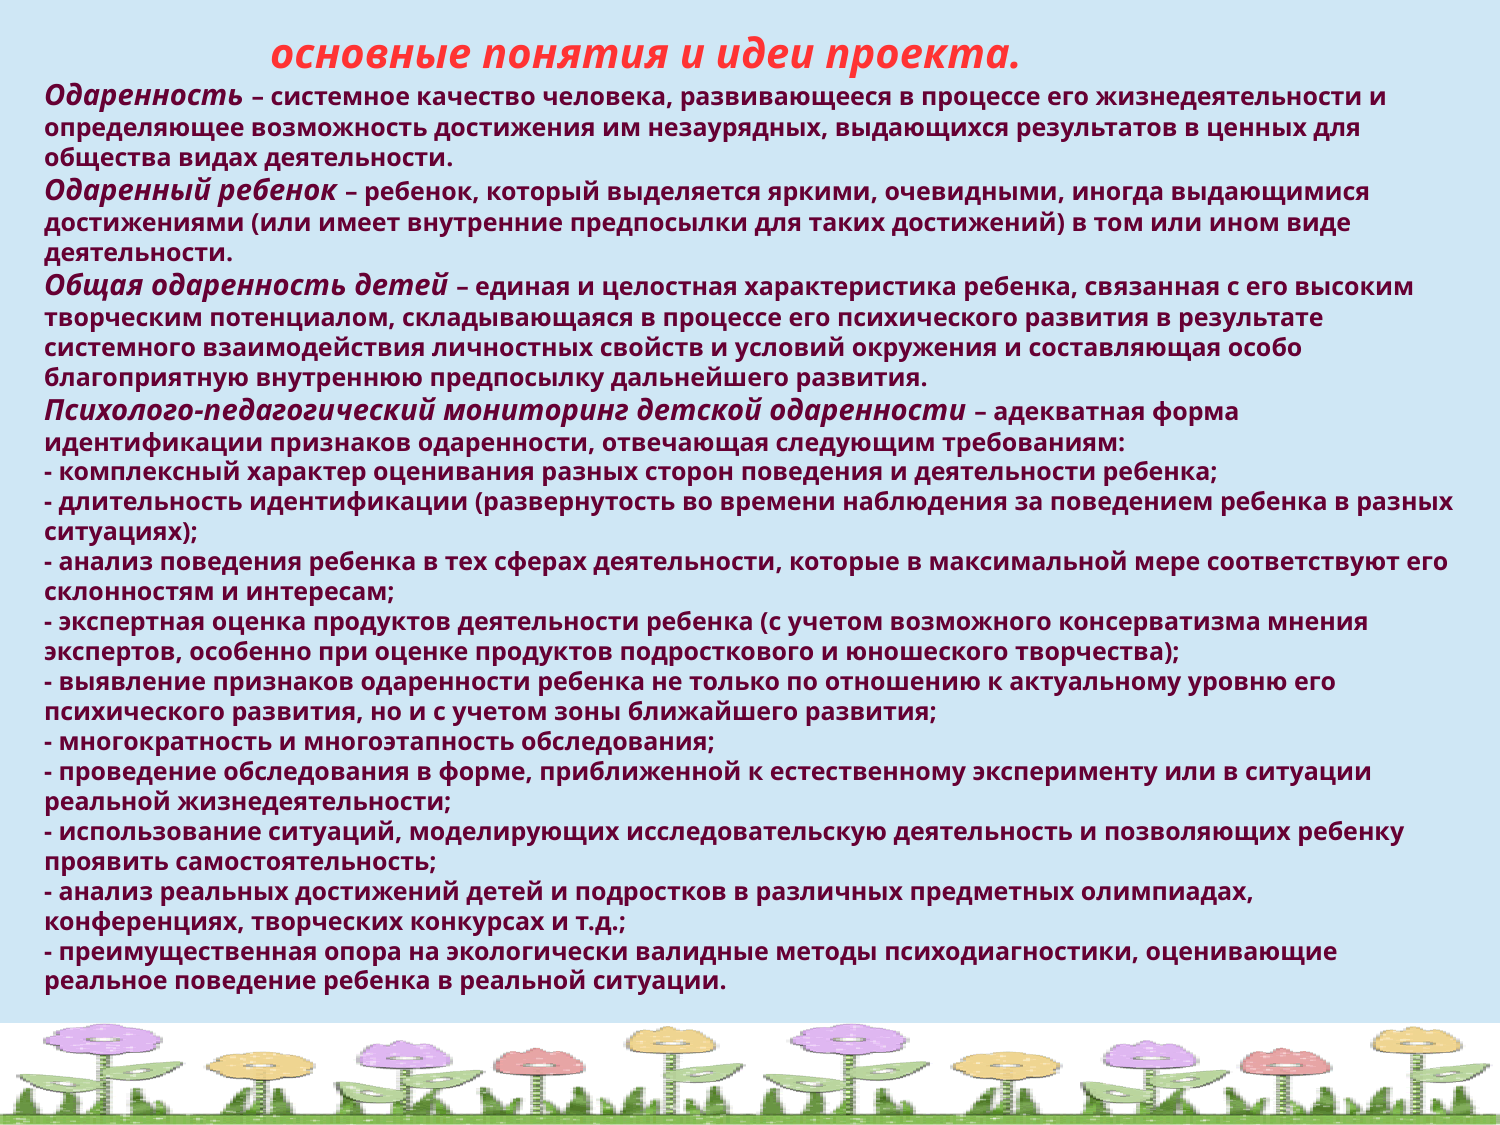

# основные понятия и идеи проекта. Одаренность – системное качество человека, развивающееся в процессе его жизнедеятельности и определяющее возможность достижения им незаурядных, выдающихся результатов в ценных для общества видах деятельности. Одаренный ребенок – ребенок, который выделяется яркими, очевидными, иногда выдающимися достижениями (или имеет внутренние предпосылки для таких достижений) в том или ином виде деятельности. Общая одаренность детей – единая и целостная характеристика ребенка, связанная с его высоким творческим потенциалом, складывающаяся в процессе его психического развития в результате системного взаимодействия личностных свойств и условий окружения и составляющая особо благоприятную внутреннюю предпосылку дальнейшего развития. Психолого-педагогический мониторинг детской одаренности – адекватная форма идентификации признаков одаренности, отвечающая следующим требованиям: - комплексный характер оценивания разных сторон поведения и деятельности ребенка; - длительность идентификации (развернутость во времени наблюдения за поведением ребенка в разных ситуациях); - анализ поведения ребенка в тех сферах деятельности, которые в максимальной мере соответствуют его склонностям и интересам; - экспертная оценка продуктов деятельности ребенка (с учетом возможного консерватизма мнения экспертов, особенно при оценке продуктов подросткового и юношеского творчества); - выявление признаков одаренности ребенка не только по отношению к актуальному уровню его психического развития, но и с учетом зоны ближайшего развития; - многократность и многоэтапность обследования; - проведение обследования в форме, приближенной к естественному эксперименту или в ситуации реальной жизнедеятельности; - использование ситуаций, моделирующих исследовательскую деятельность и позволяющих ребенку проявить самостоятельность; - анализ реальных достижений детей и подростков в различных предметных олимпиадах, конференциях, творческих конкурсах и т.д.; - преимущественная опора на экологически валидные методы психодиагностики, оценивающие реальное поведение ребенка в реальной ситуации.